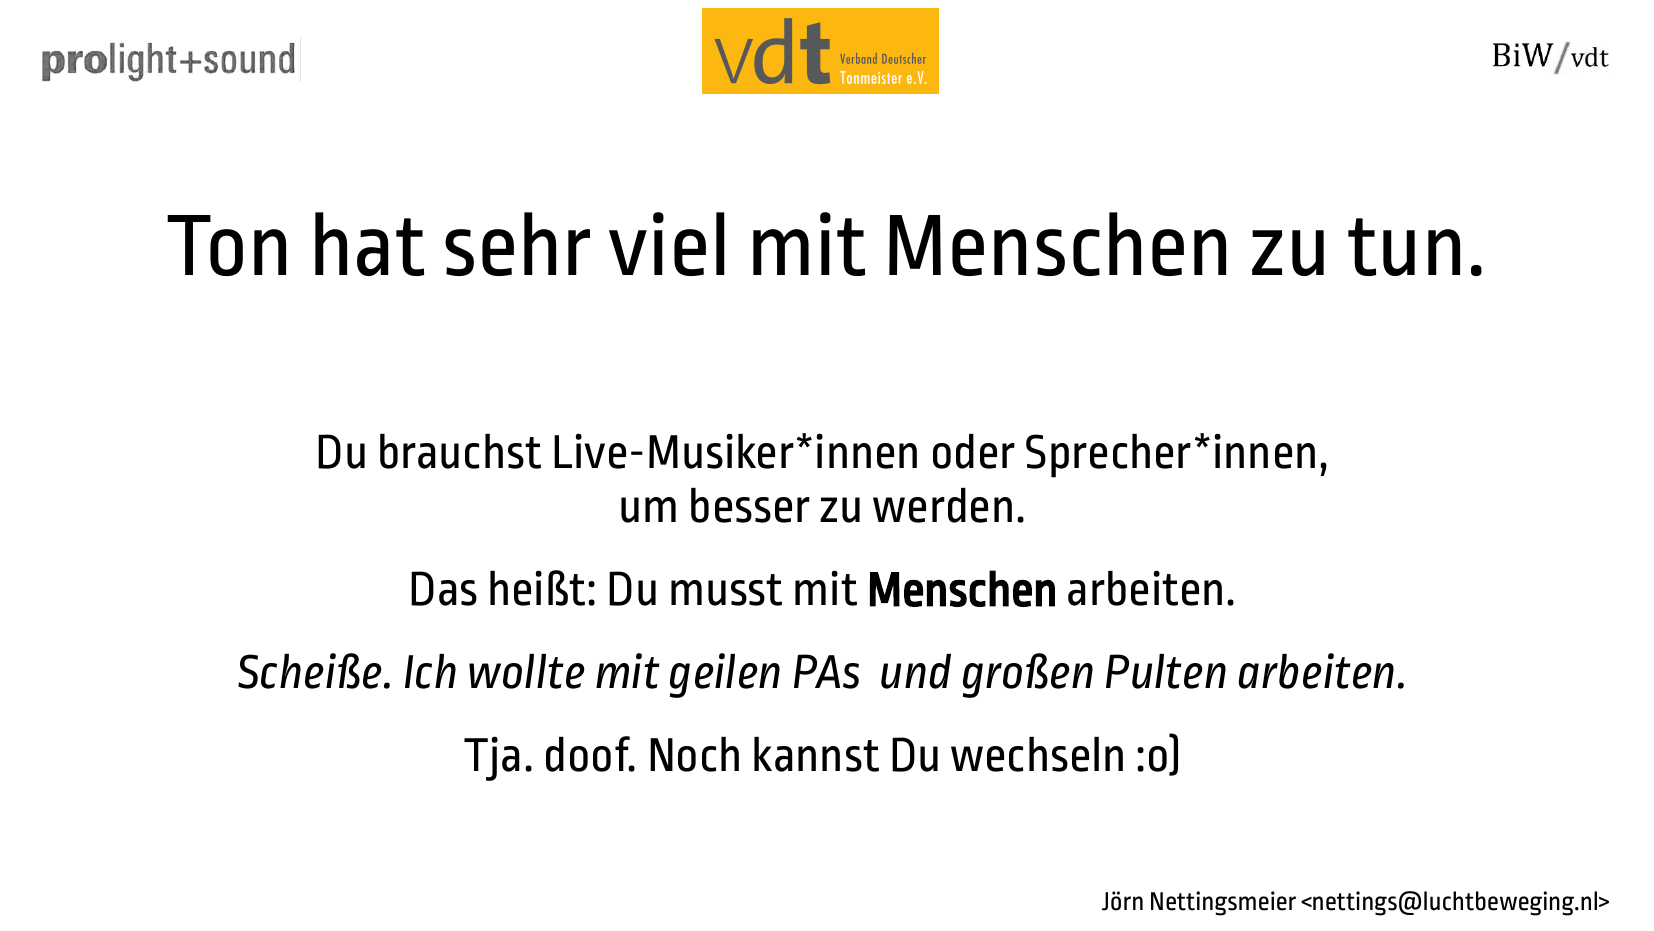

# Ton hat sehr viel mit Menschen zu tun.
Du brauchst Live-Musiker*innen oder Sprecher*innen,
um besser zu werden.
Das heißt: Du musst mit Menschen arbeiten.
Scheiße. Ich wollte mit geilen PAs und großen Pulten arbeiten.
Tja. doof. Noch kannst Du wechseln :o)